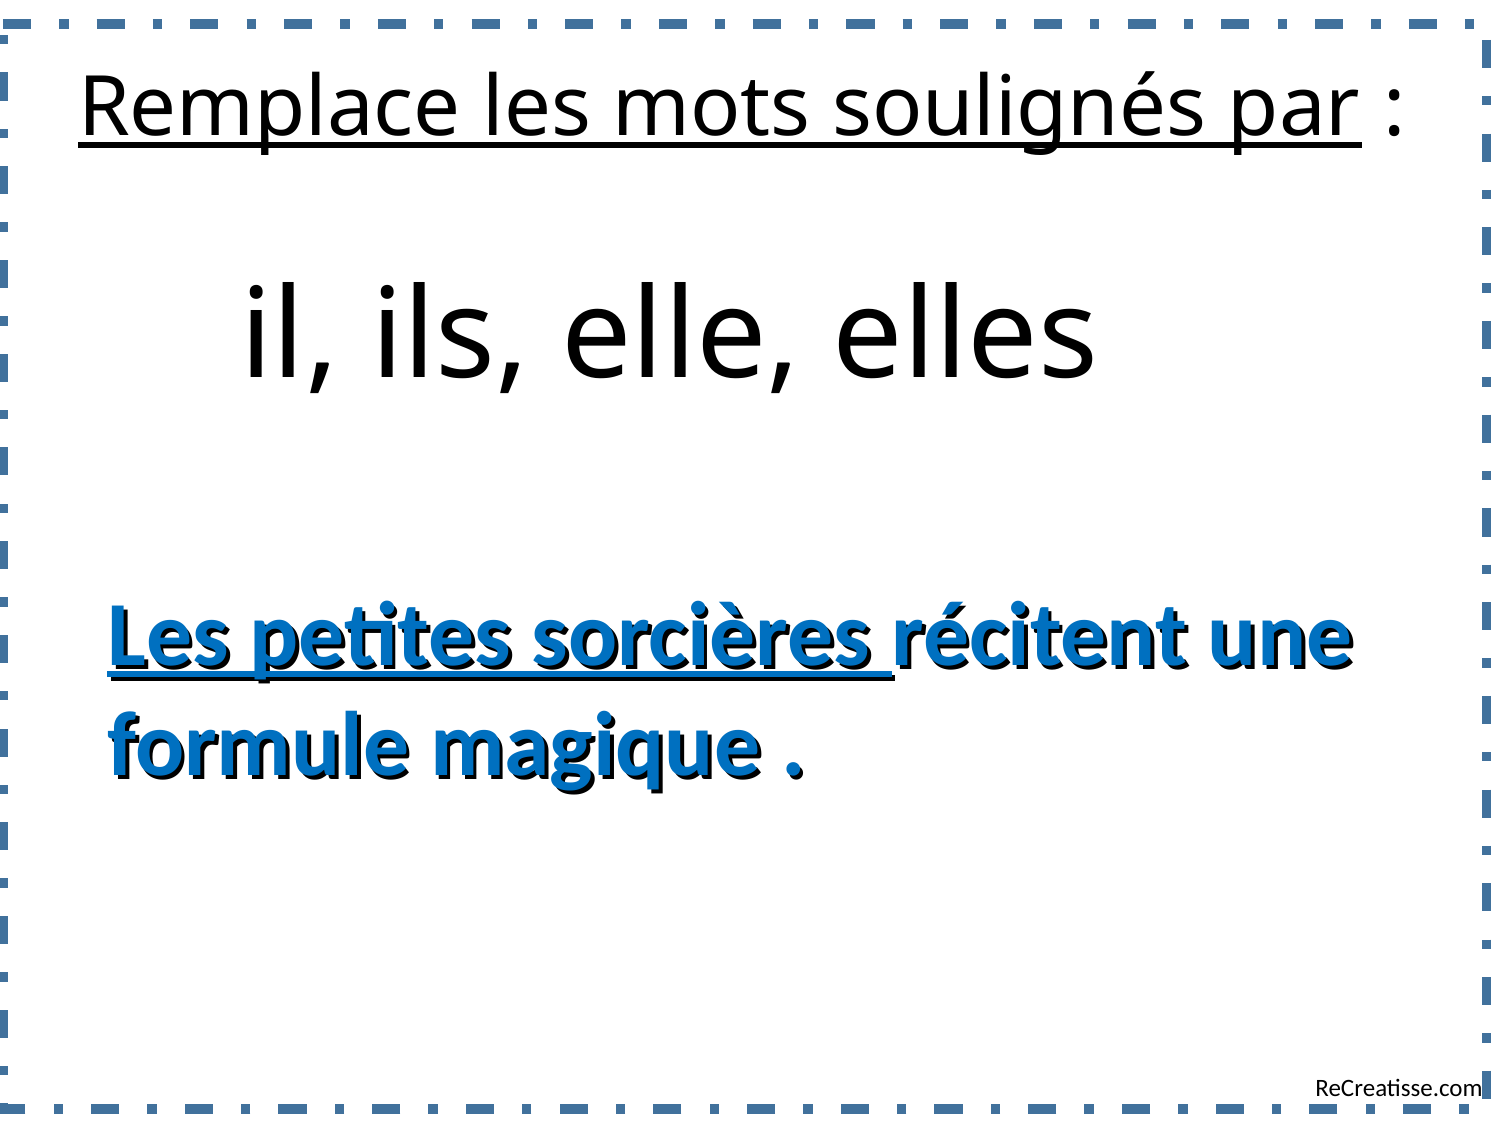

Remplace les mots soulignés par :
 il, ils, elle, elles
Les petites sorcières récitent une
formule magique .
ReCreatisse.com